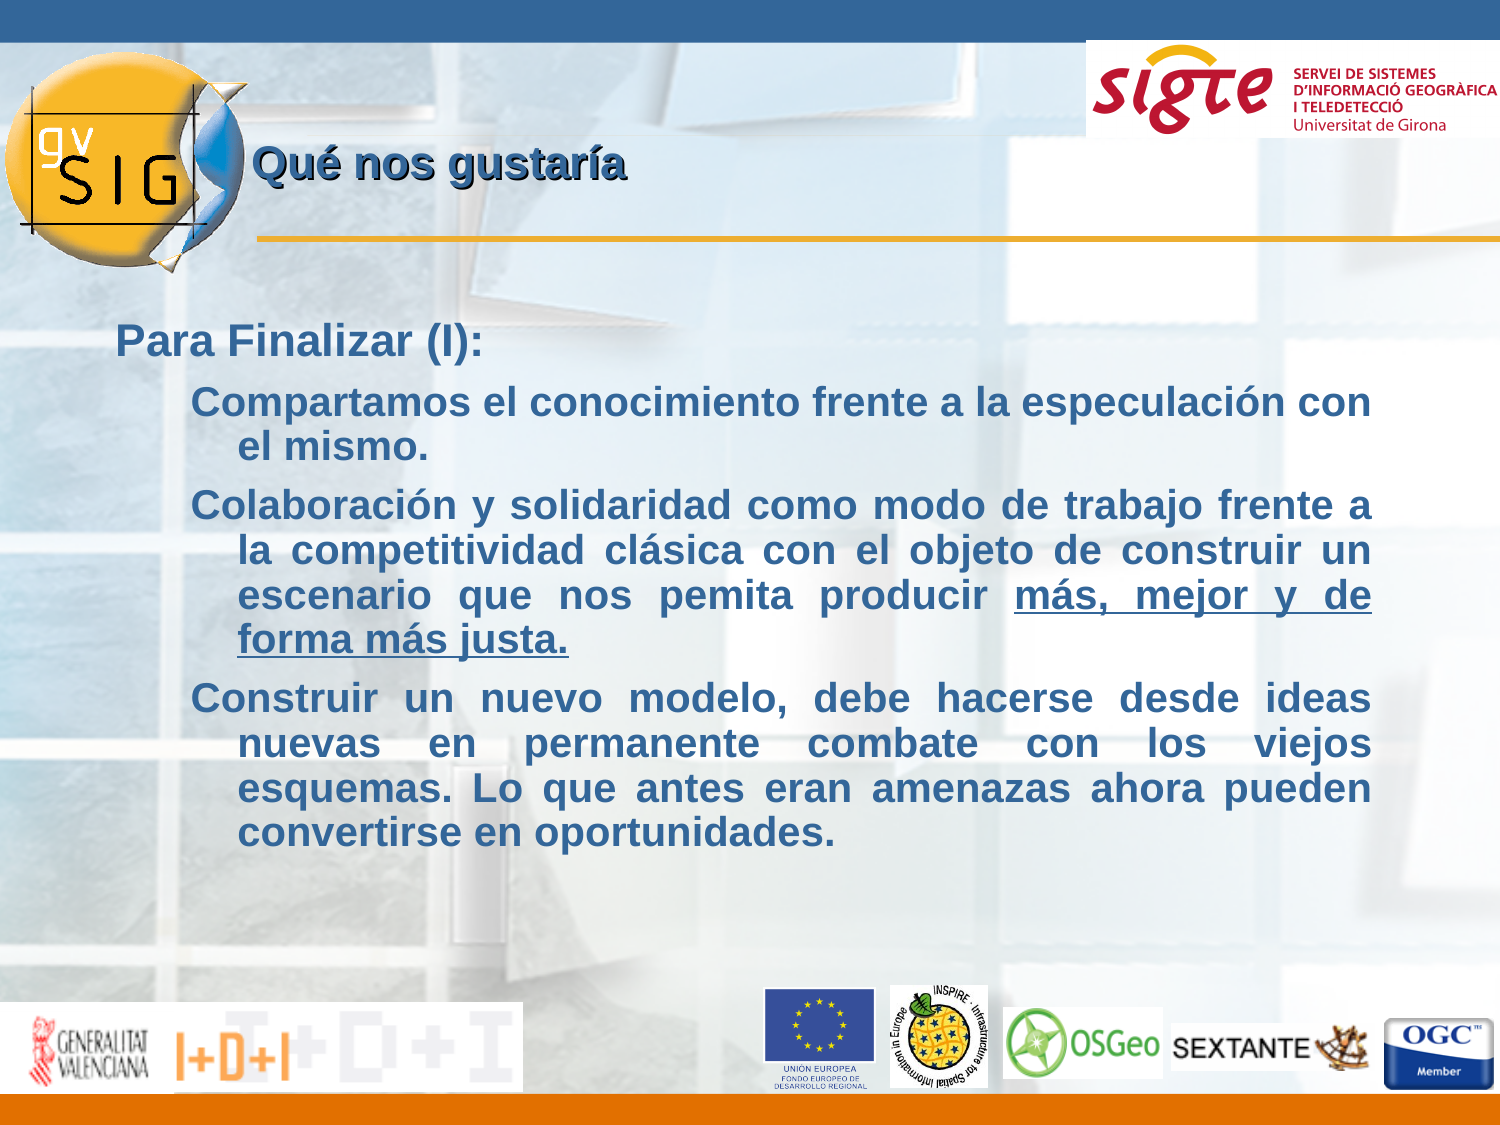

Qué nos gustaría
# Para Finalizar (I):
Compartamos el conocimiento frente a la especulación con el mismo.
Colaboración y solidaridad como modo de trabajo frente a la competitividad clásica con el objeto de construir un escenario que nos pemita producir más, mejor y de forma más justa.
Construir un nuevo modelo, debe hacerse desde ideas nuevas en permanente combate con los viejos esquemas. Lo que antes eran amenazas ahora pueden convertirse en oportunidades.